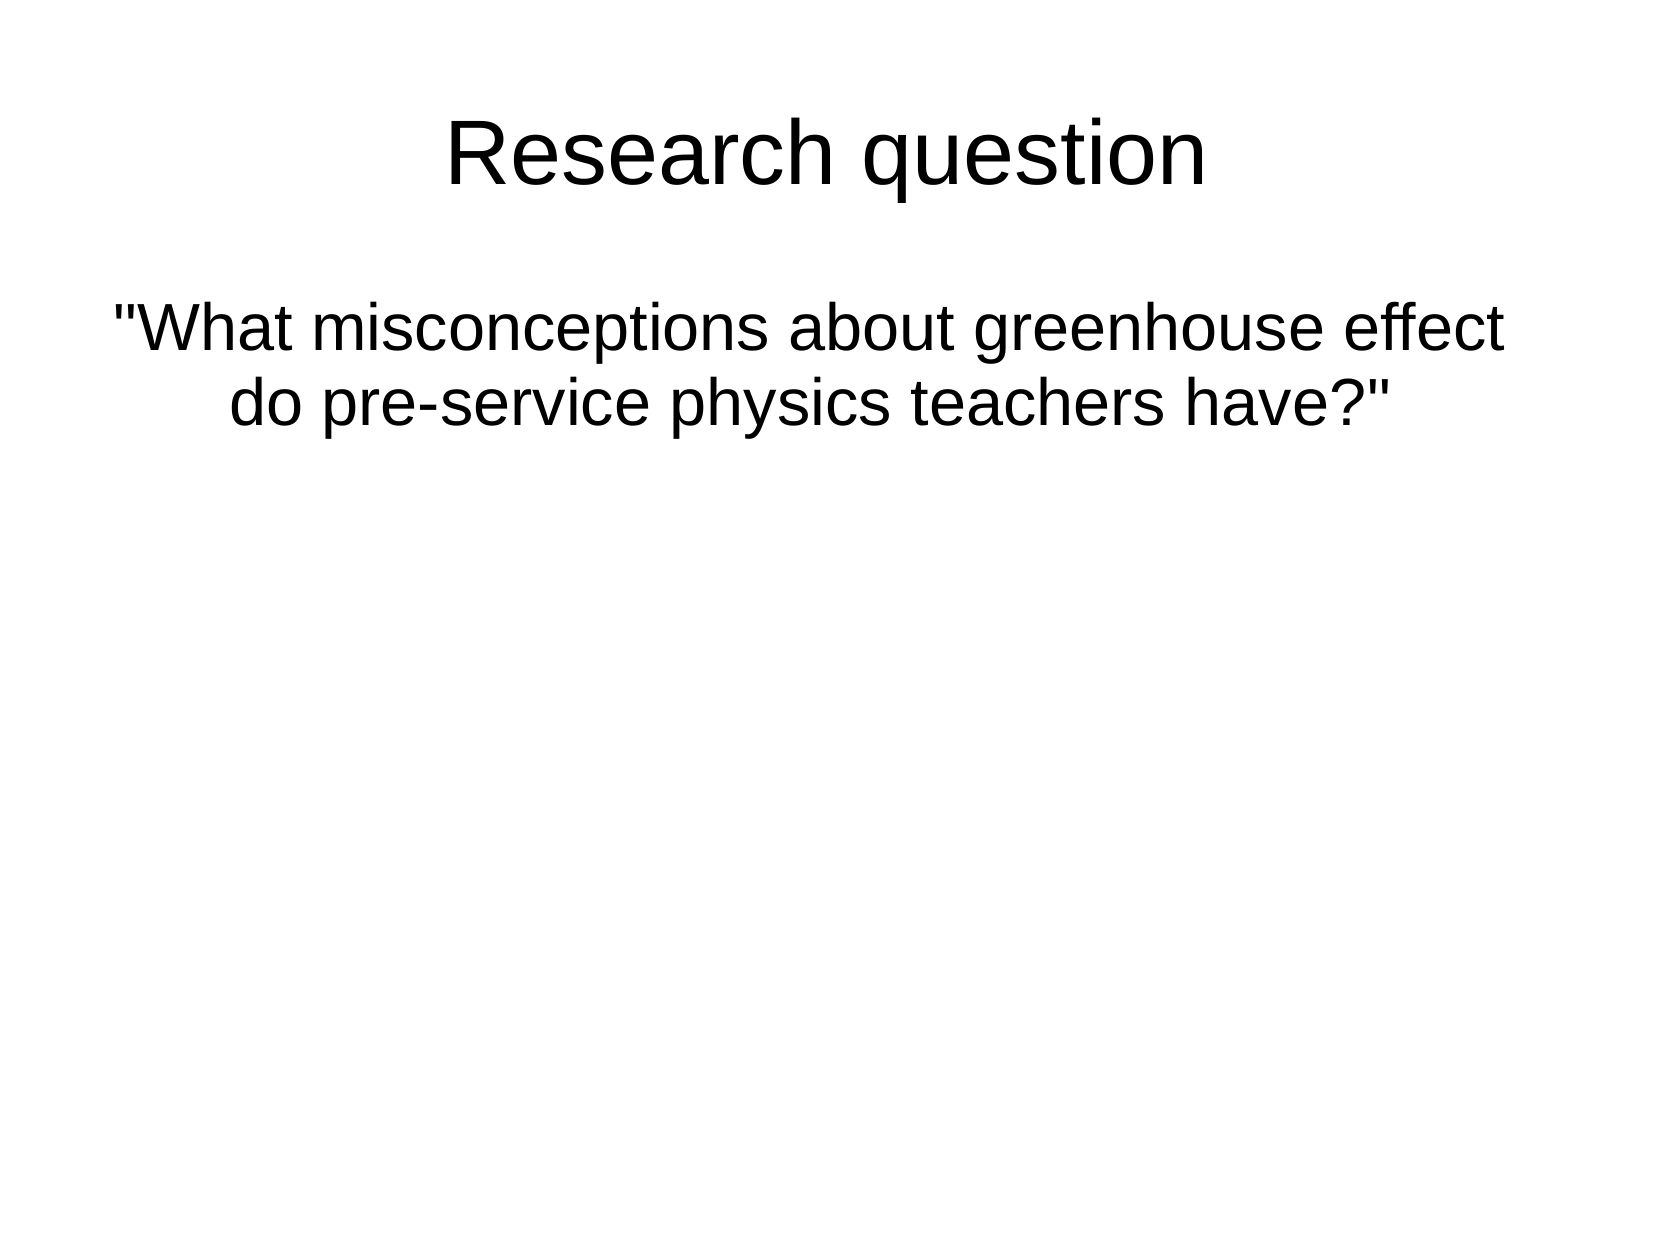

# Research question
"What misconceptions about greenhouse effect do pre-service physics teachers have?"